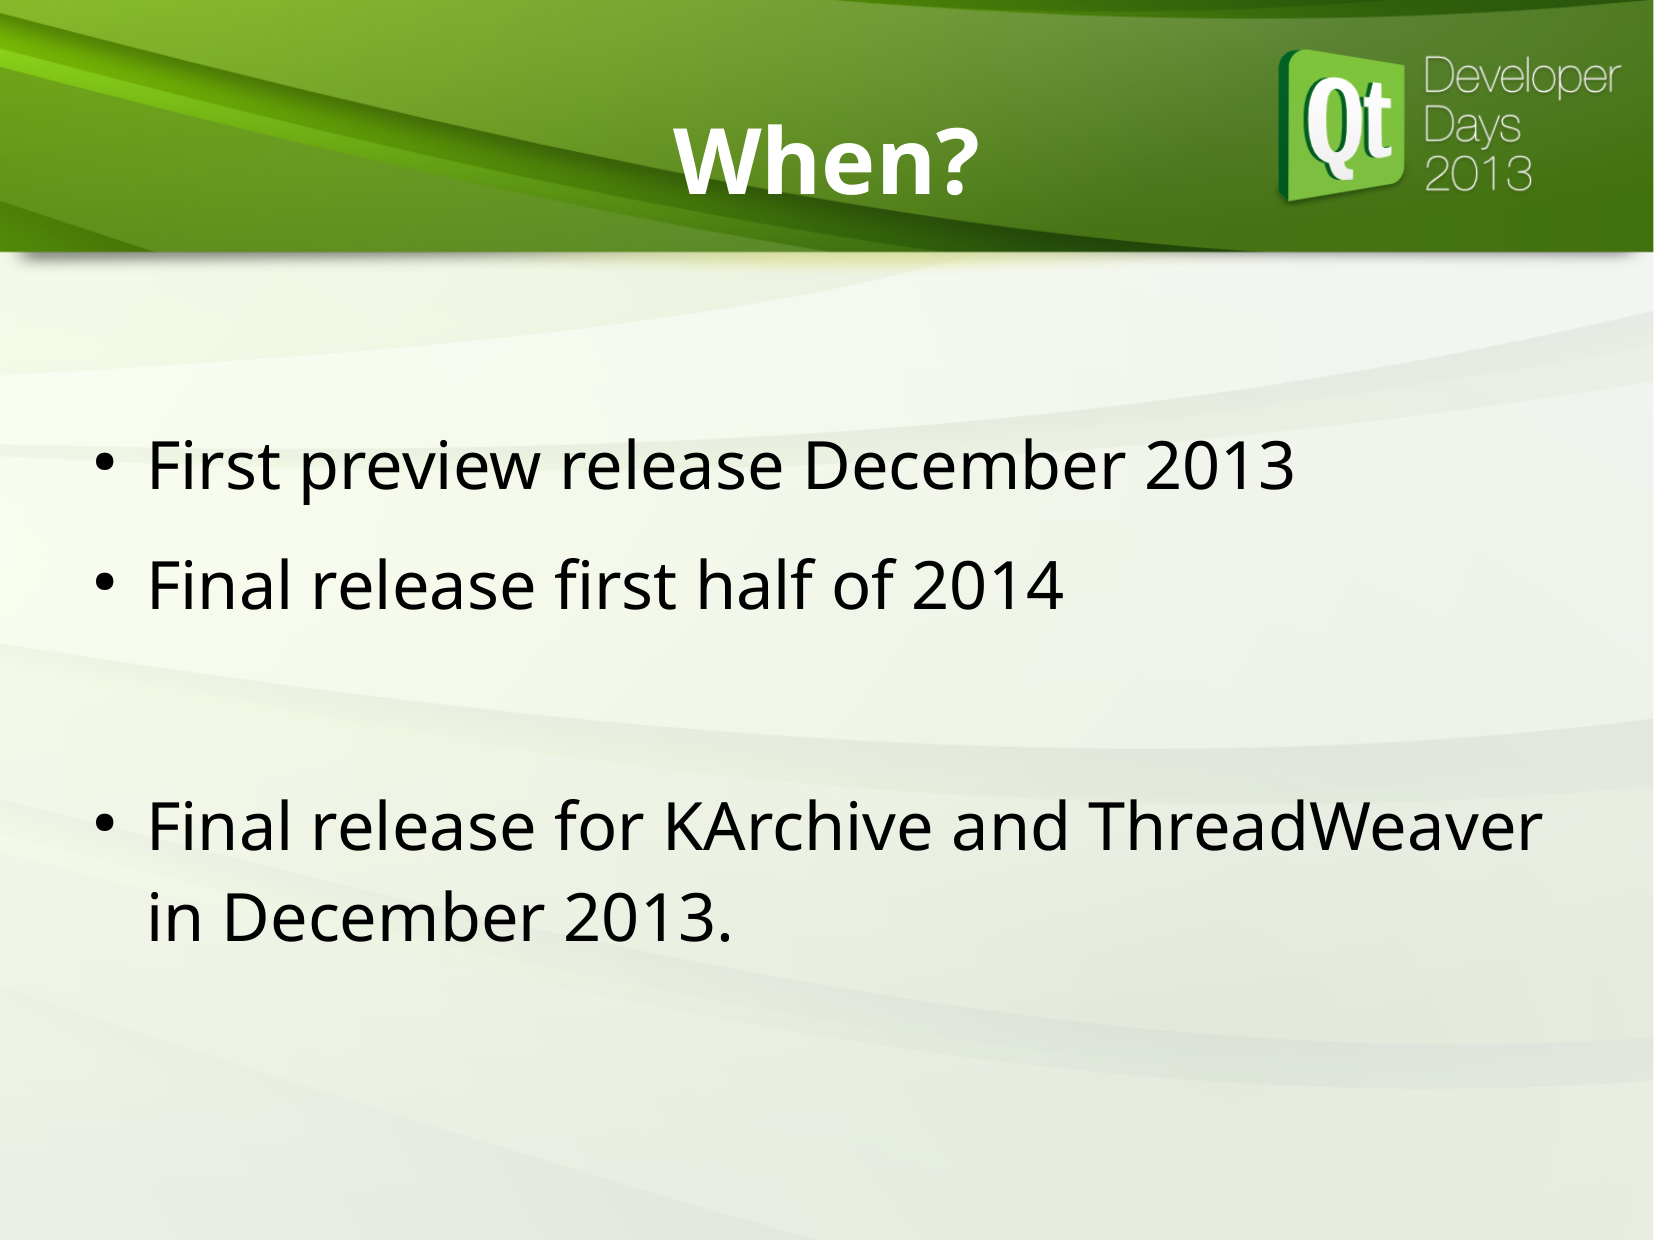

# When?
First preview release December 2013
Final release first half of 2014
Final release for KArchive and ThreadWeaver in December 2013.